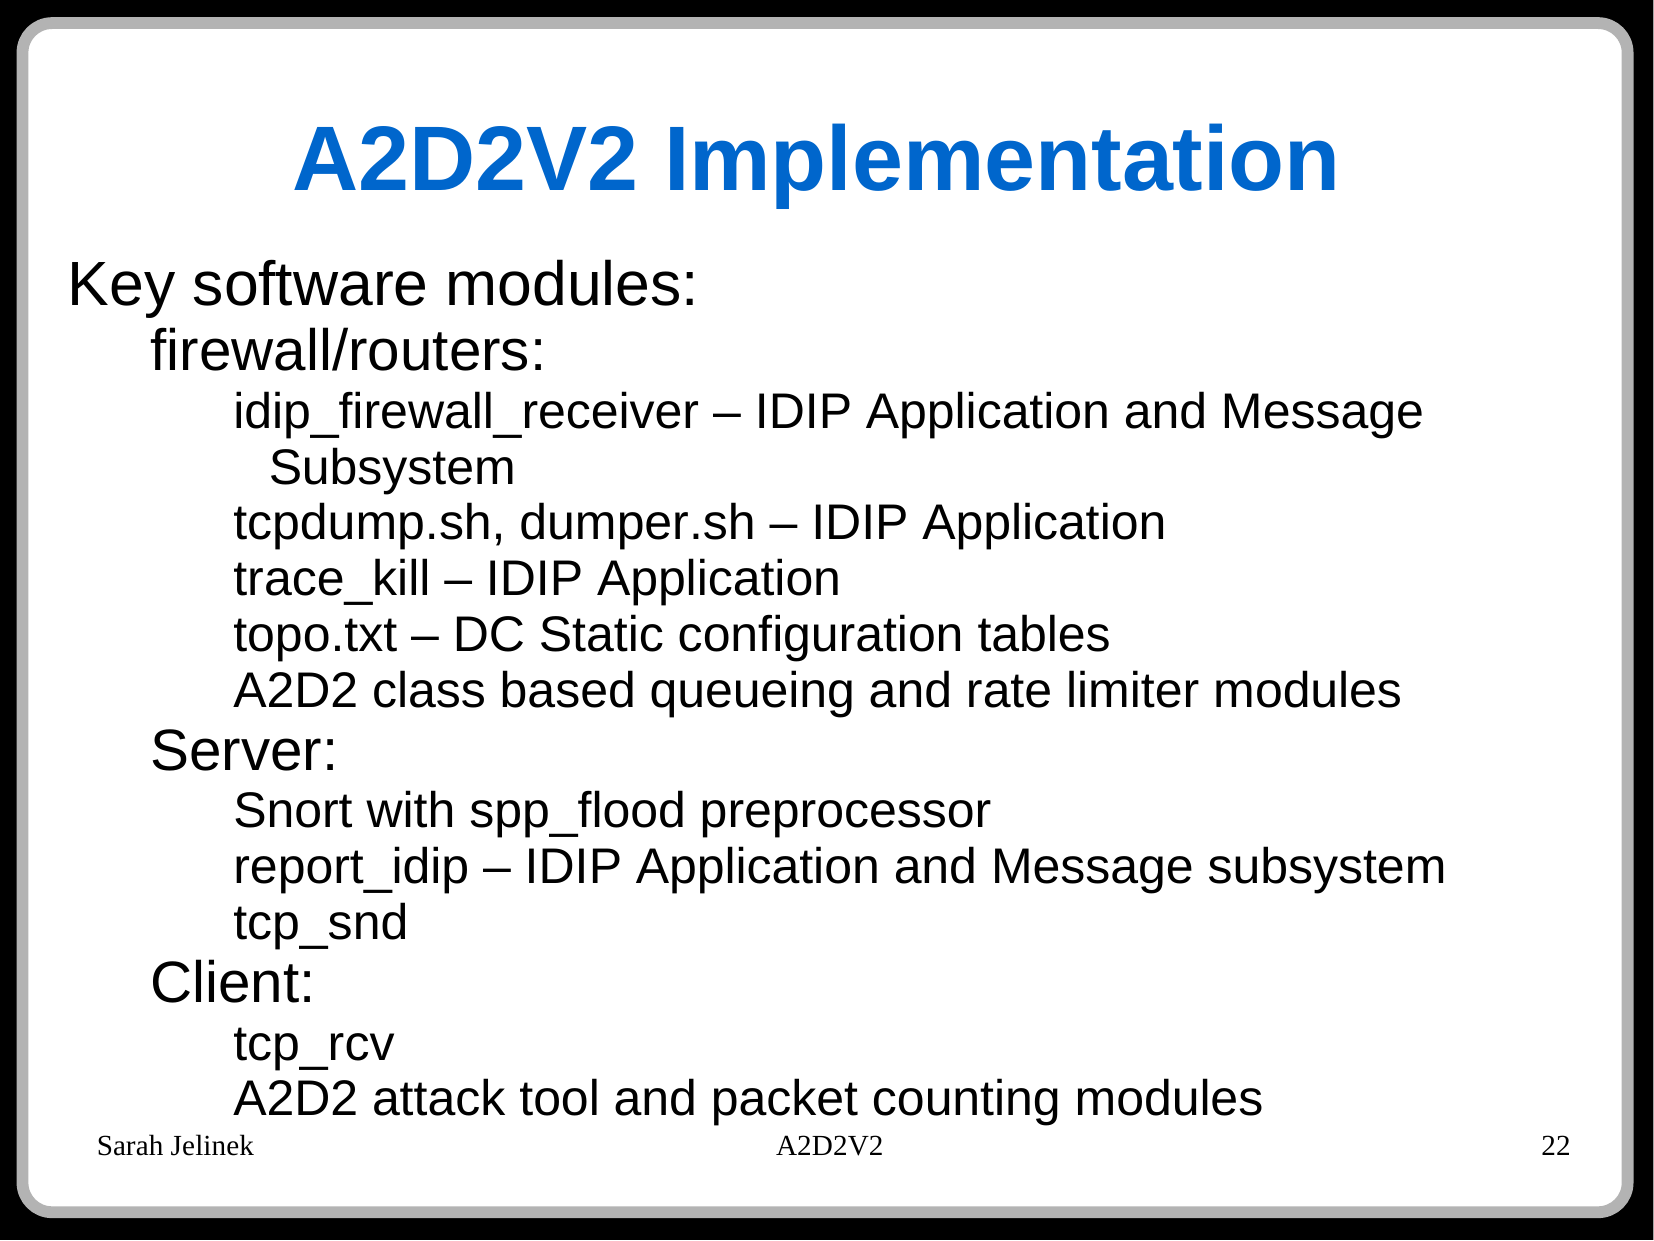

# A2D2V2 Implementation
Key software modules:
firewall/routers:
idip_firewall_receiver – IDIP Application and Message Subsystem
tcpdump.sh, dumper.sh – IDIP Application
trace_kill – IDIP Application
topo.txt – DC Static configuration tables
A2D2 class based queueing and rate limiter modules
Server:
Snort with spp_flood preprocessor
report_idip – IDIP Application and Message subsystem
tcp_snd
Client:
tcp_rcv
A2D2 attack tool and packet counting modules
Sarah Jelinek A2D2V2
22